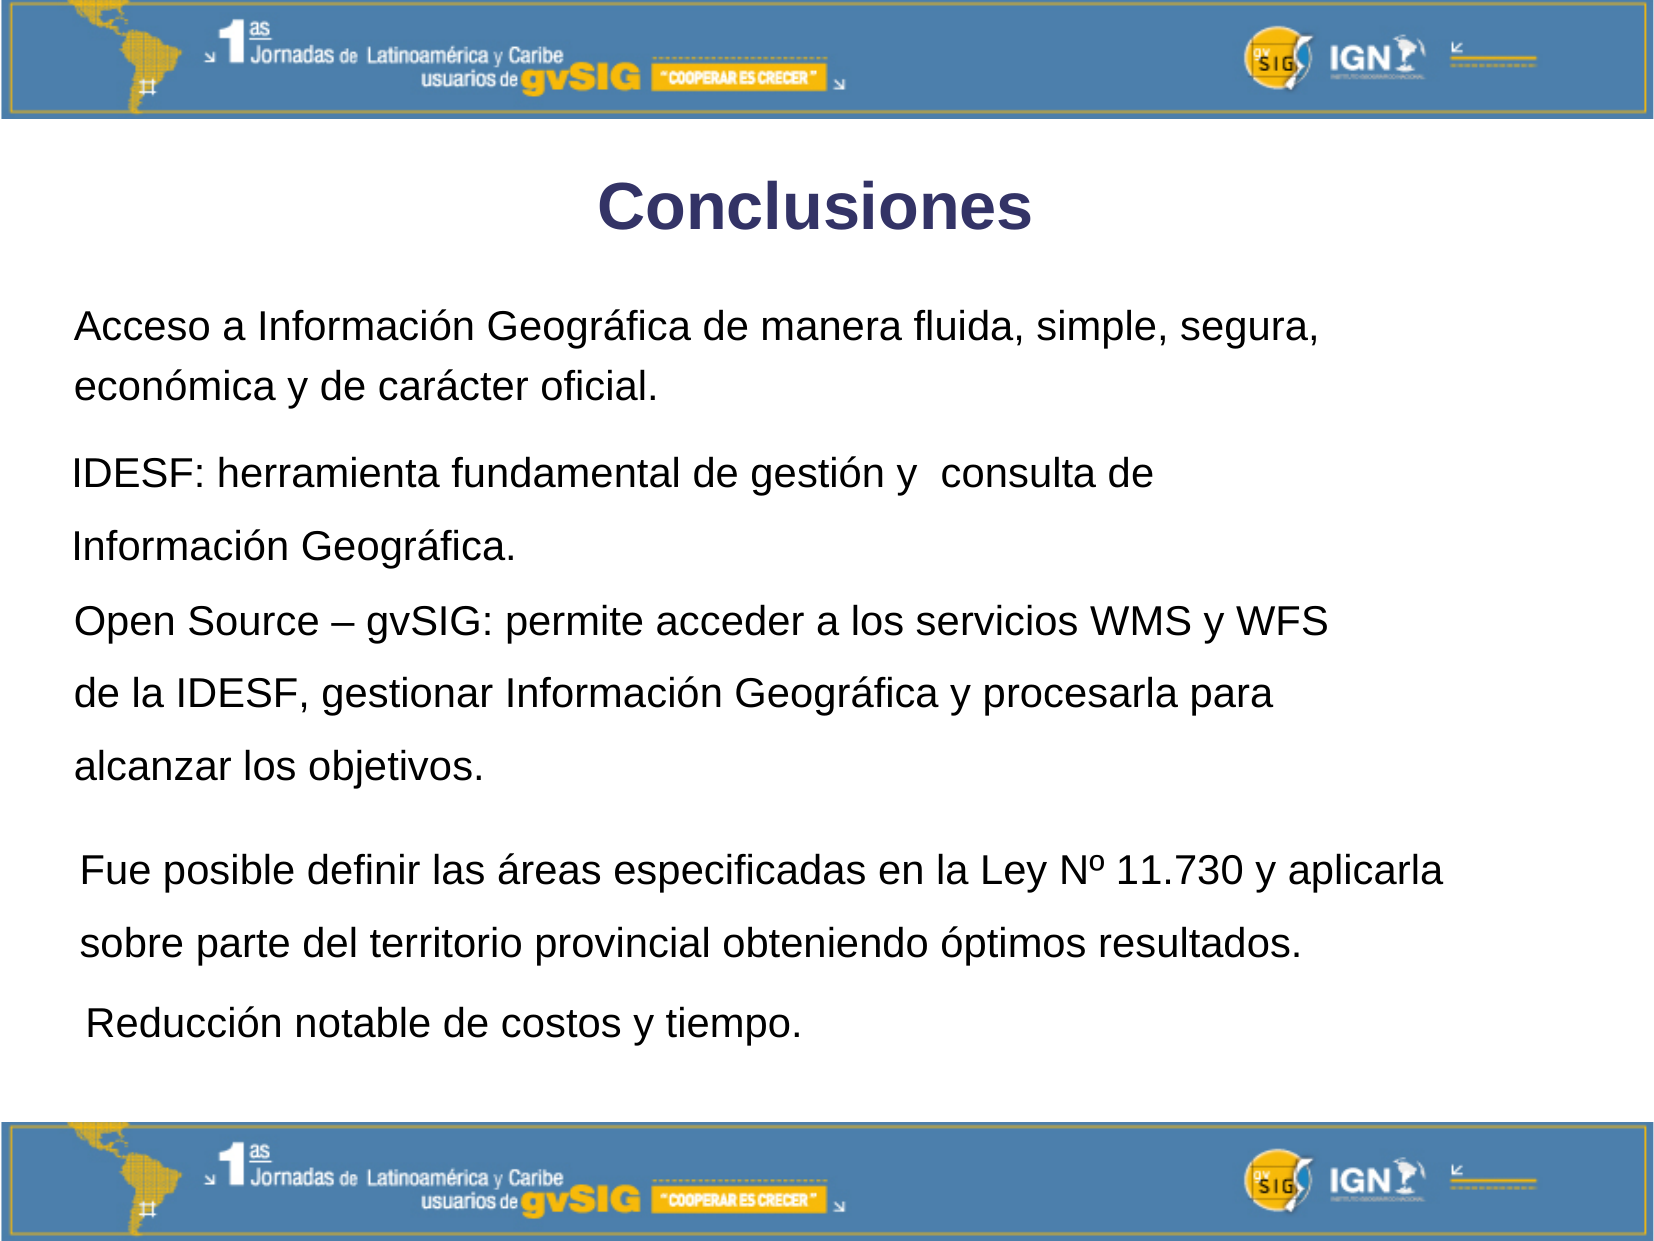

Conclusiones
Acceso a Información Geográfica de manera fluida, simple, segura,
económica y de carácter oficial.
IDESF: herramienta fundamental de gestión y consulta de
Información Geográfica.
Open Source – gvSIG: permite acceder a los servicios WMS y WFS
de la IDESF, gestionar Información Geográfica y procesarla para
alcanzar los objetivos.
Fue posible definir las áreas especificadas en la Ley Nº 11.730 y aplicarla
sobre parte del territorio provincial obteniendo óptimos resultados.
 Reducción notable de costos y tiempo.